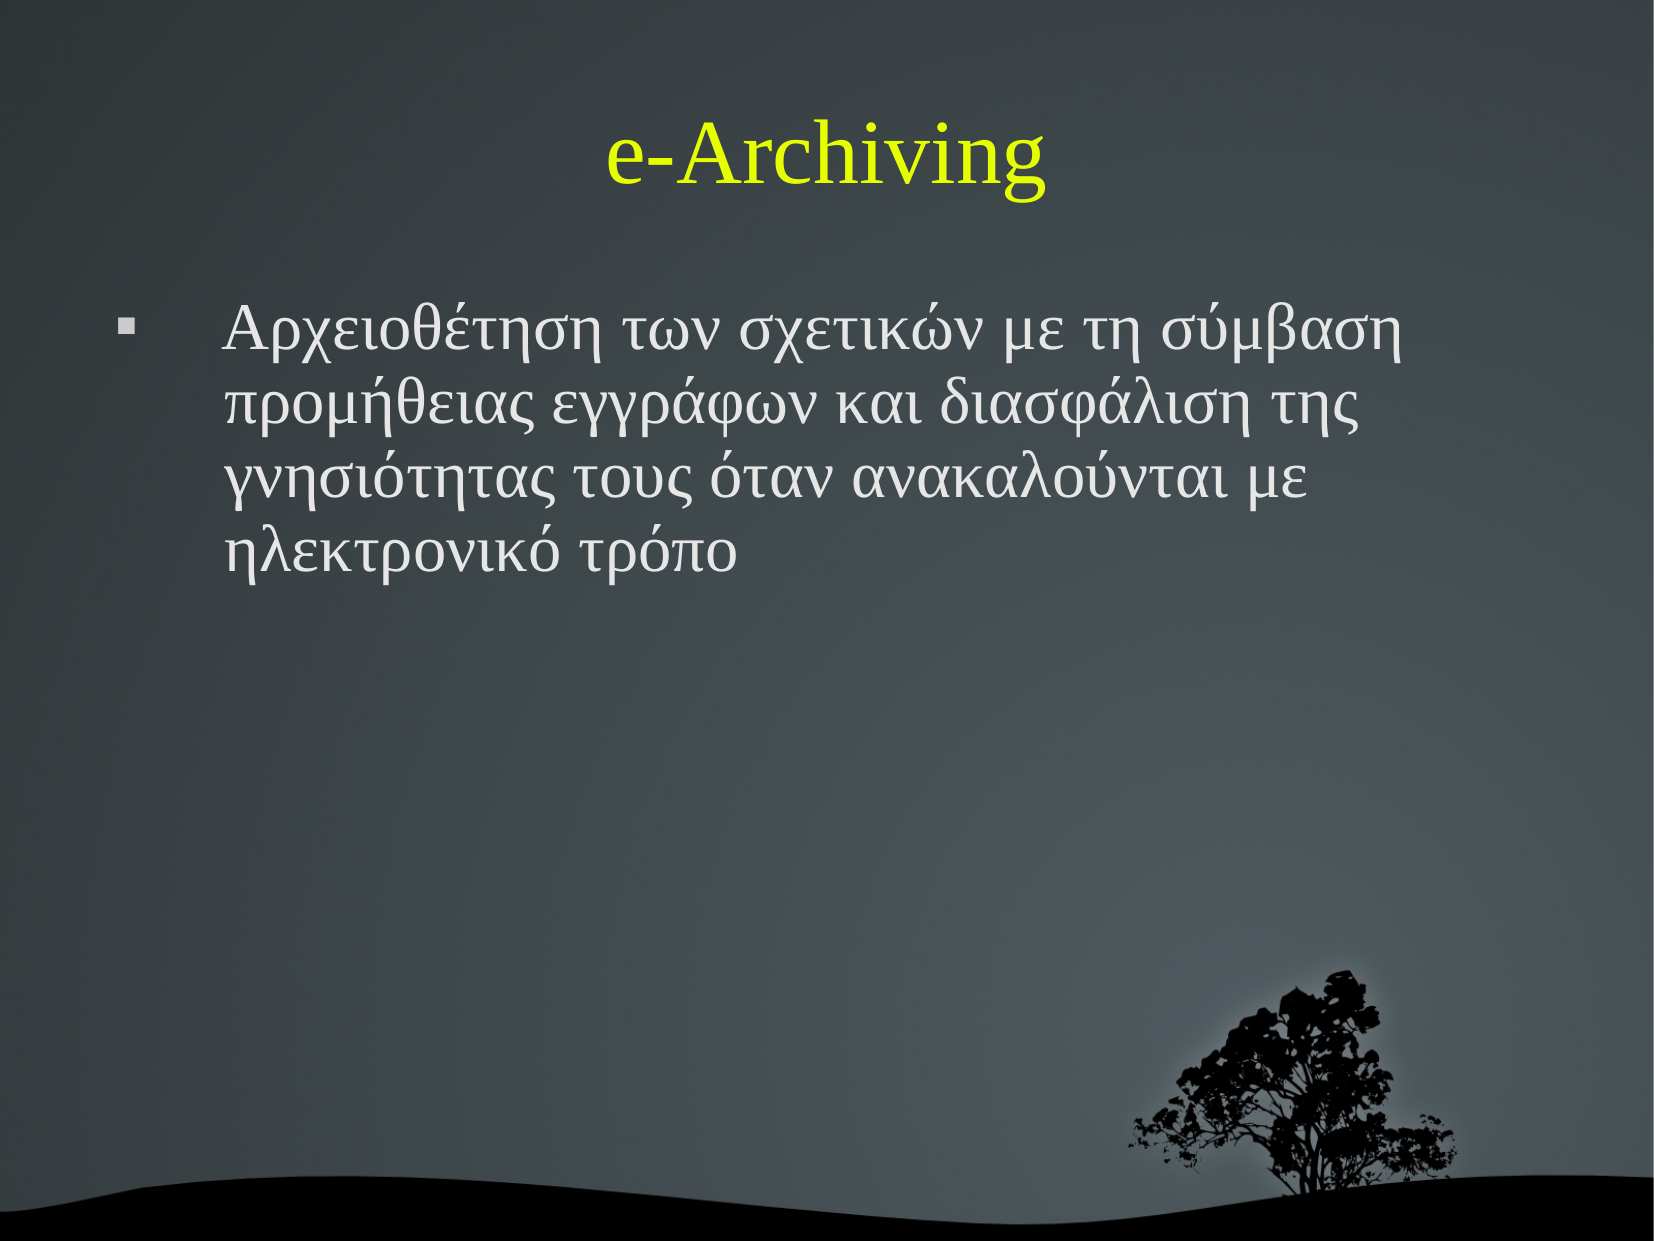

# e-Archiving
 Αρχειοθέτηση των σχετικών με τη σύμβαση προμήθειας εγγράφων και διασφάλιση της γνησιότητας τους όταν ανακαλούνται με ηλεκτρονικό τρόπο